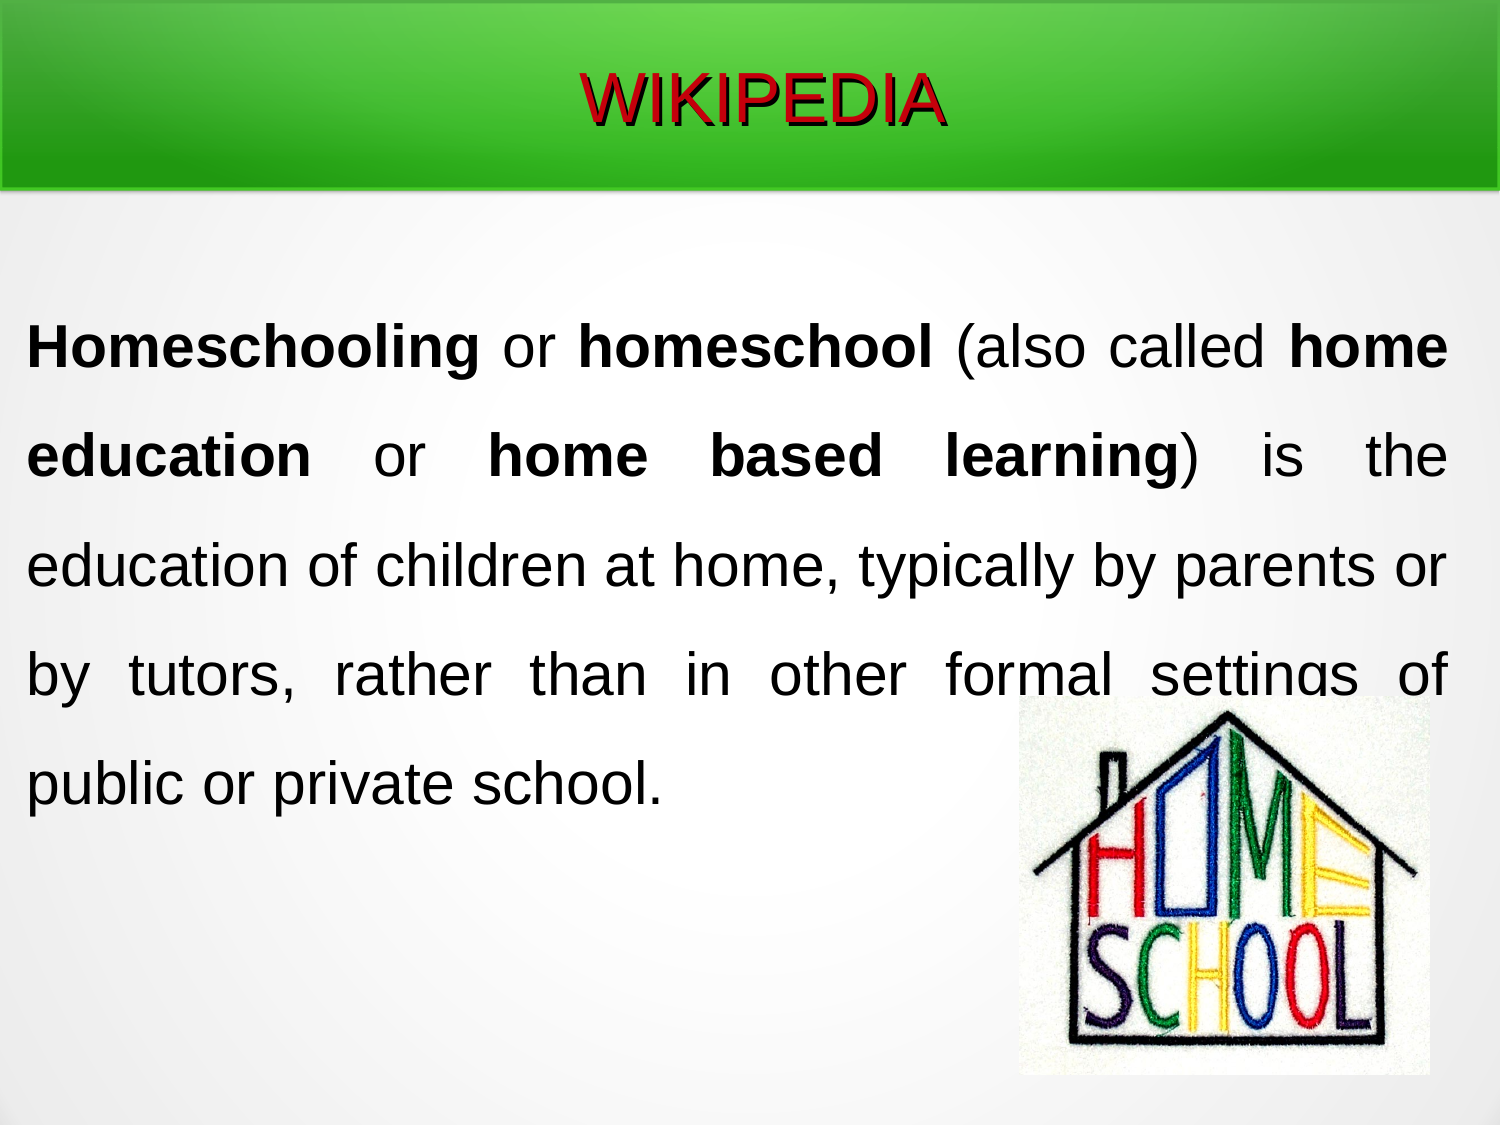

# WIKIPEDIA
Homeschooling or homeschool (also called home education or home based learning) is the education of children at home, typically by parents or by tutors, rather than in other formal settings of public or private school.